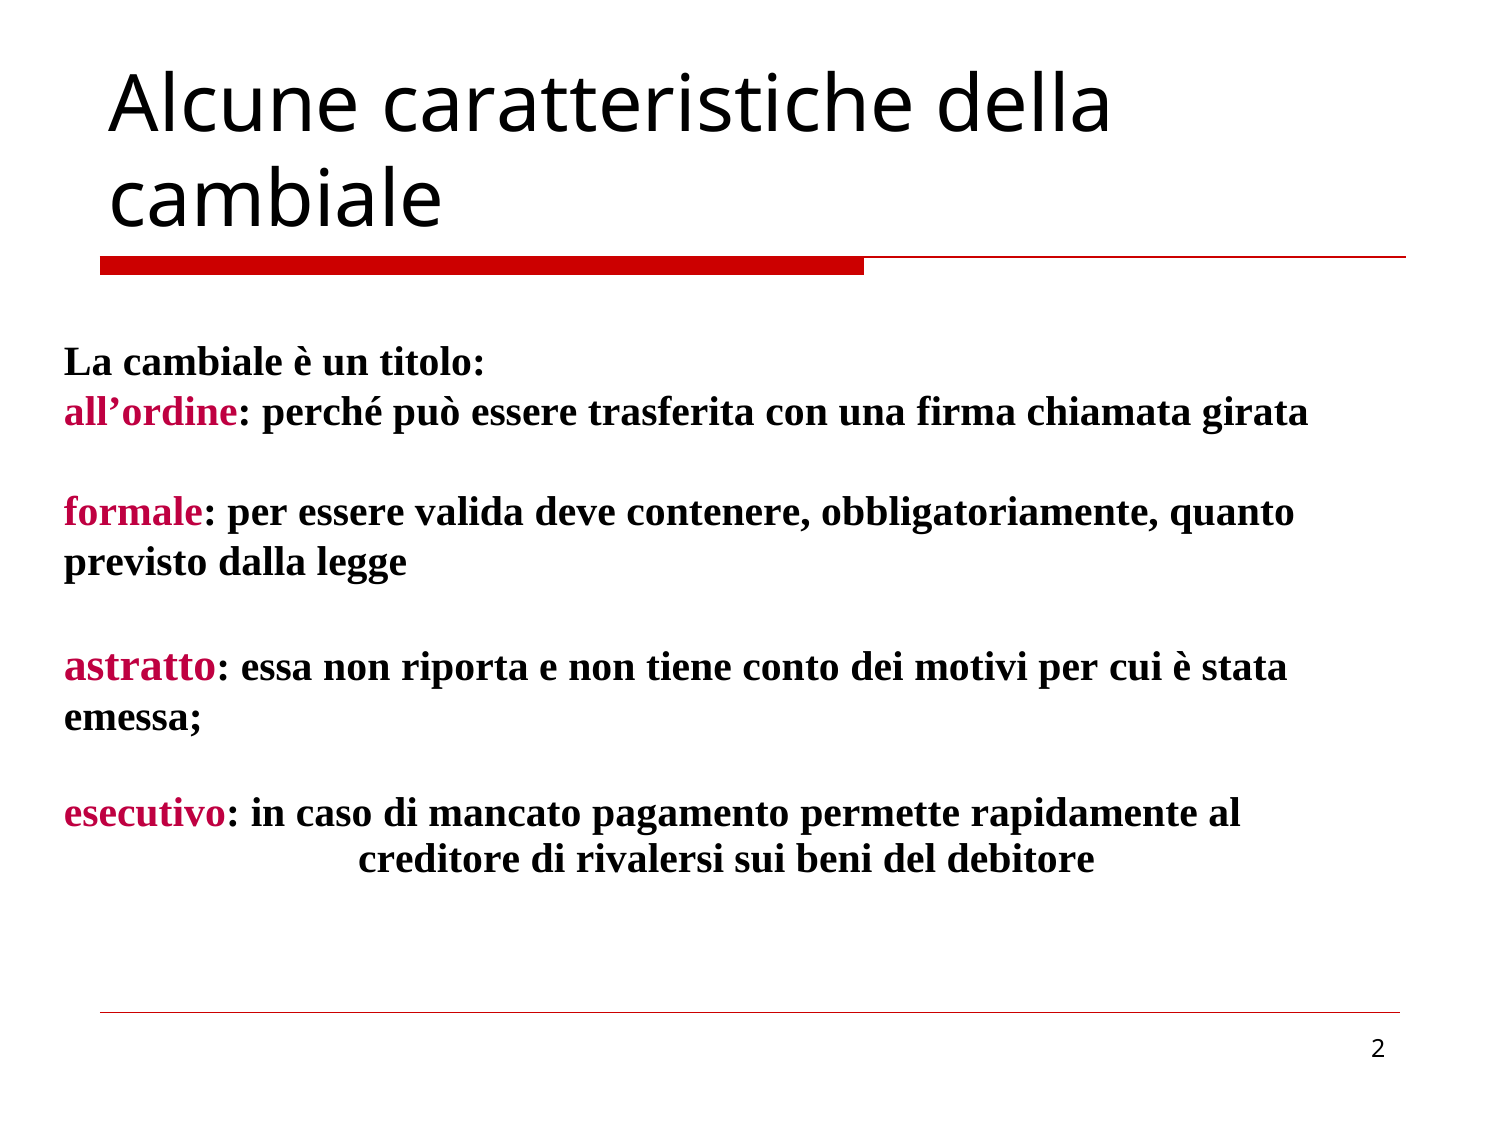

# Alcune caratteristiche della cambiale
La cambiale è un titolo:
all’ordine: perché può essere trasferita con una firma chiamata girata
formale: per essere valida deve contenere, obbligatoriamente, quanto previsto dalla legge
astratto: essa non riporta e non tiene conto dei motivi per cui è stata emessa;
esecutivo: in caso di mancato pagamento permette rapidamente al creditore di rivalersi sui beni del debitore
2